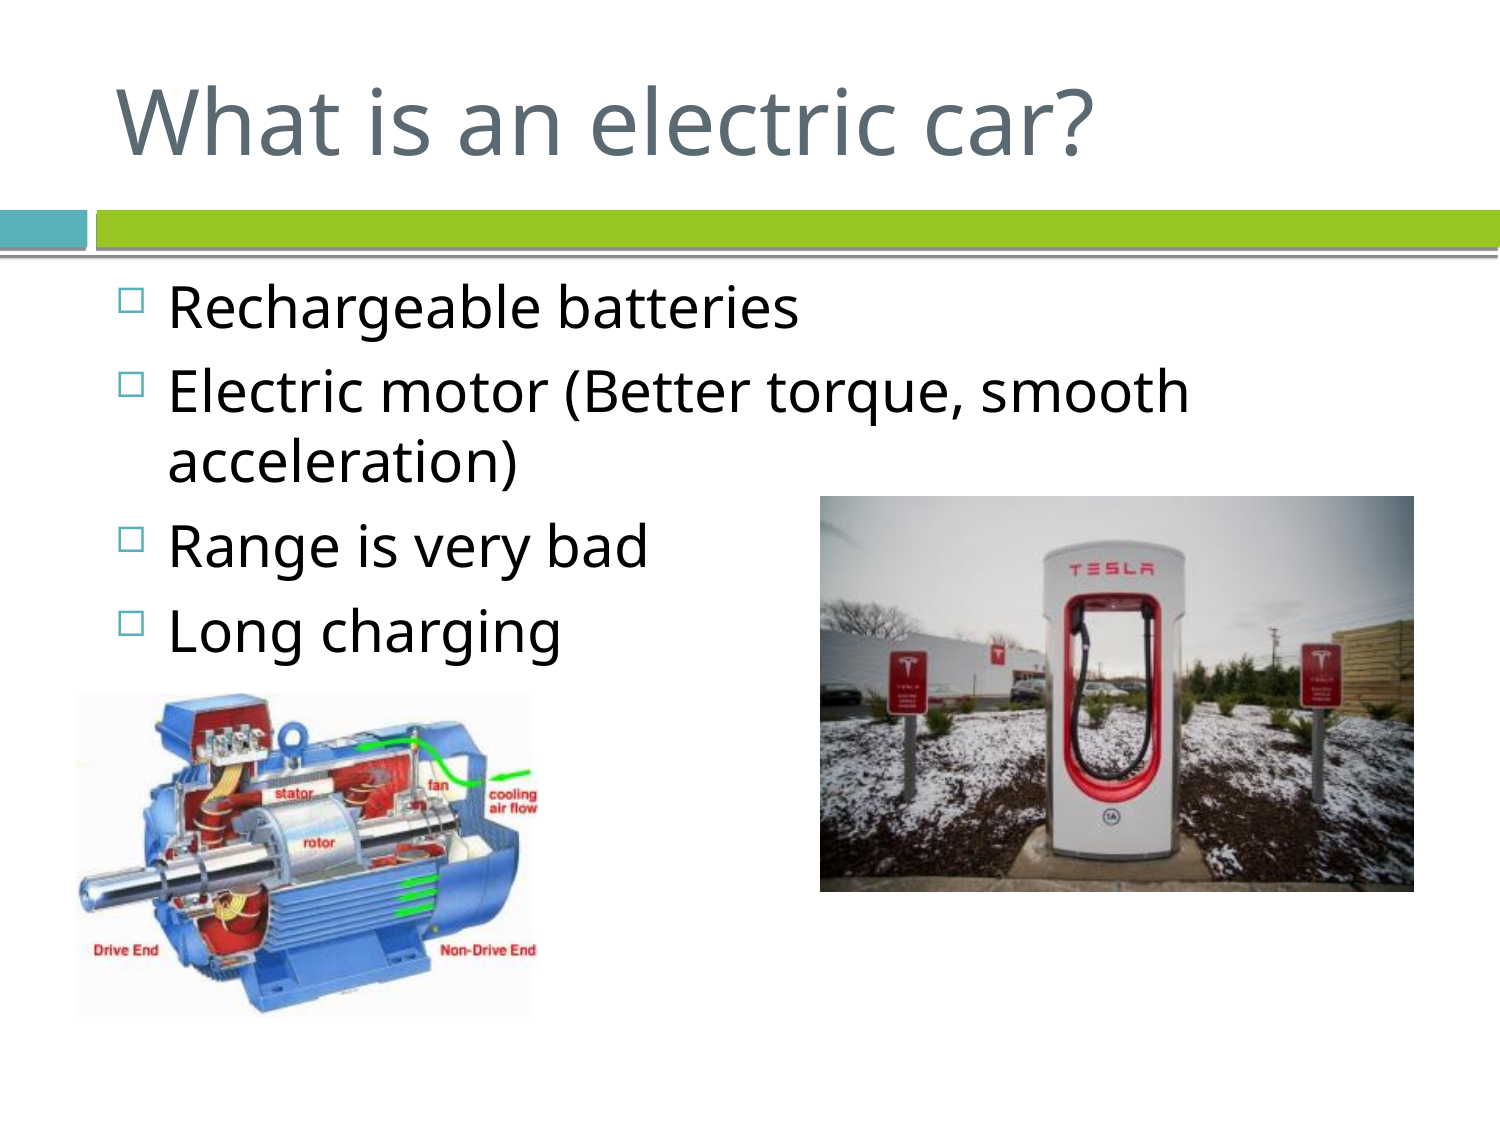

# What is an electric car?
Rechargeable batteries
Electric motor (Better torque, smooth acceleration)
Range is very bad
Long charging